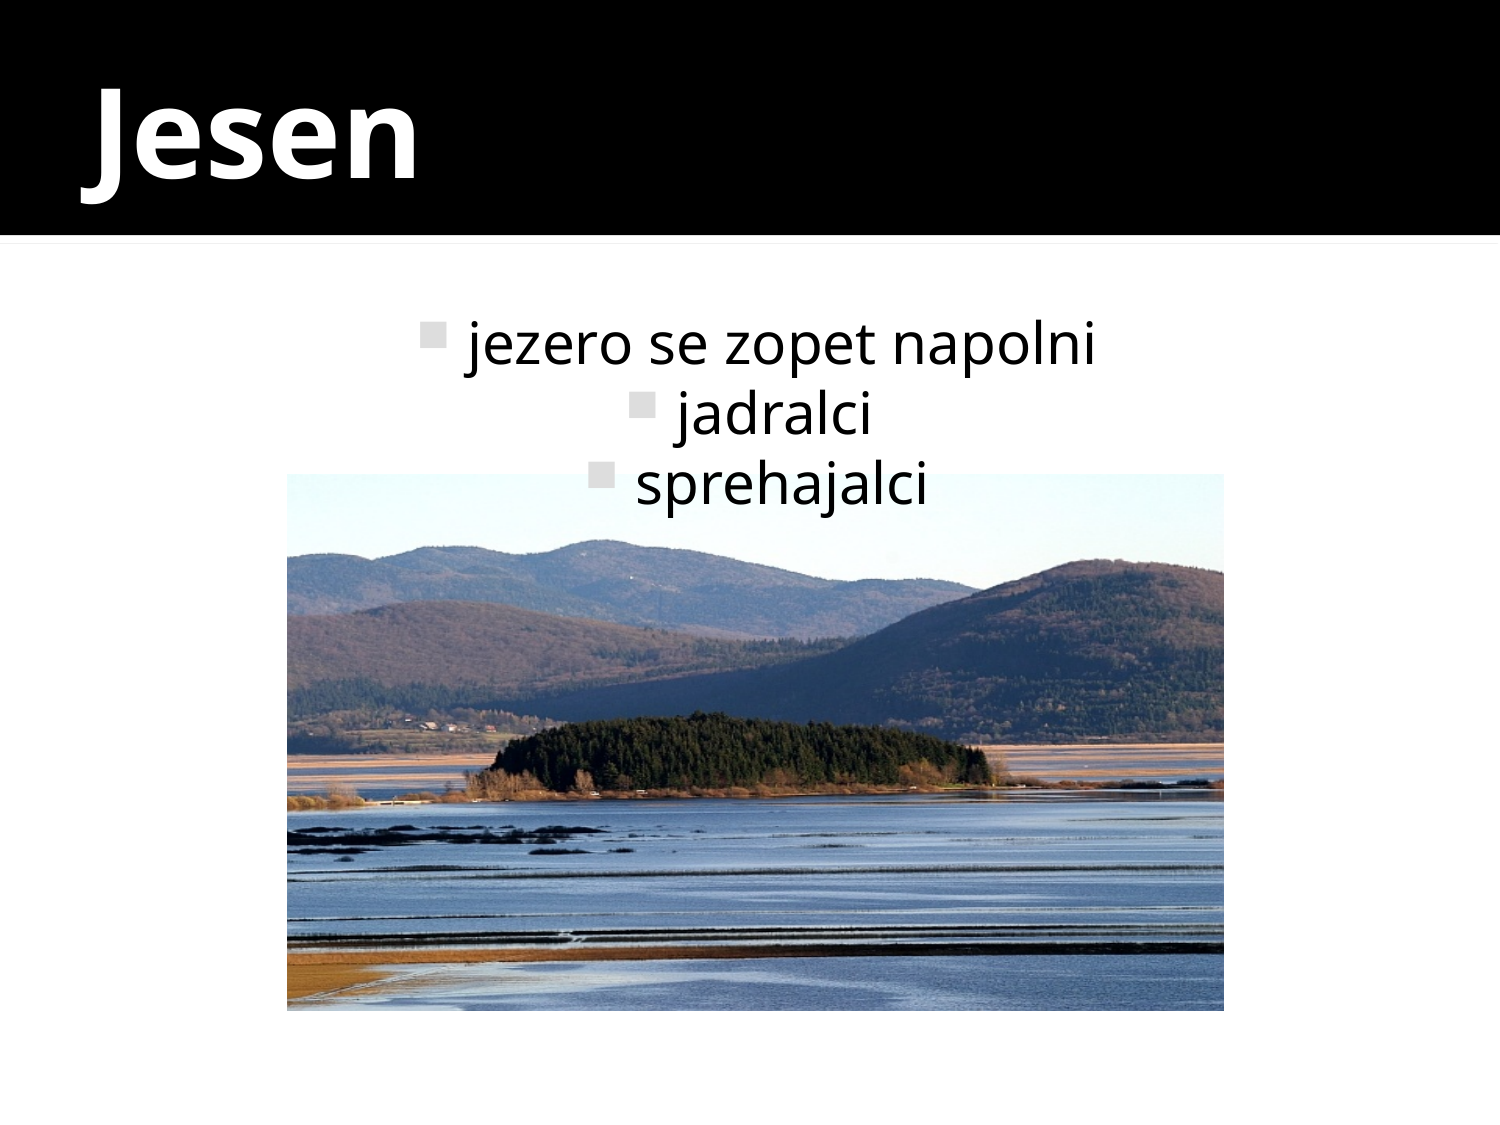

# Jesen
jezero se zopet napolni
jadralci
sprehajalci